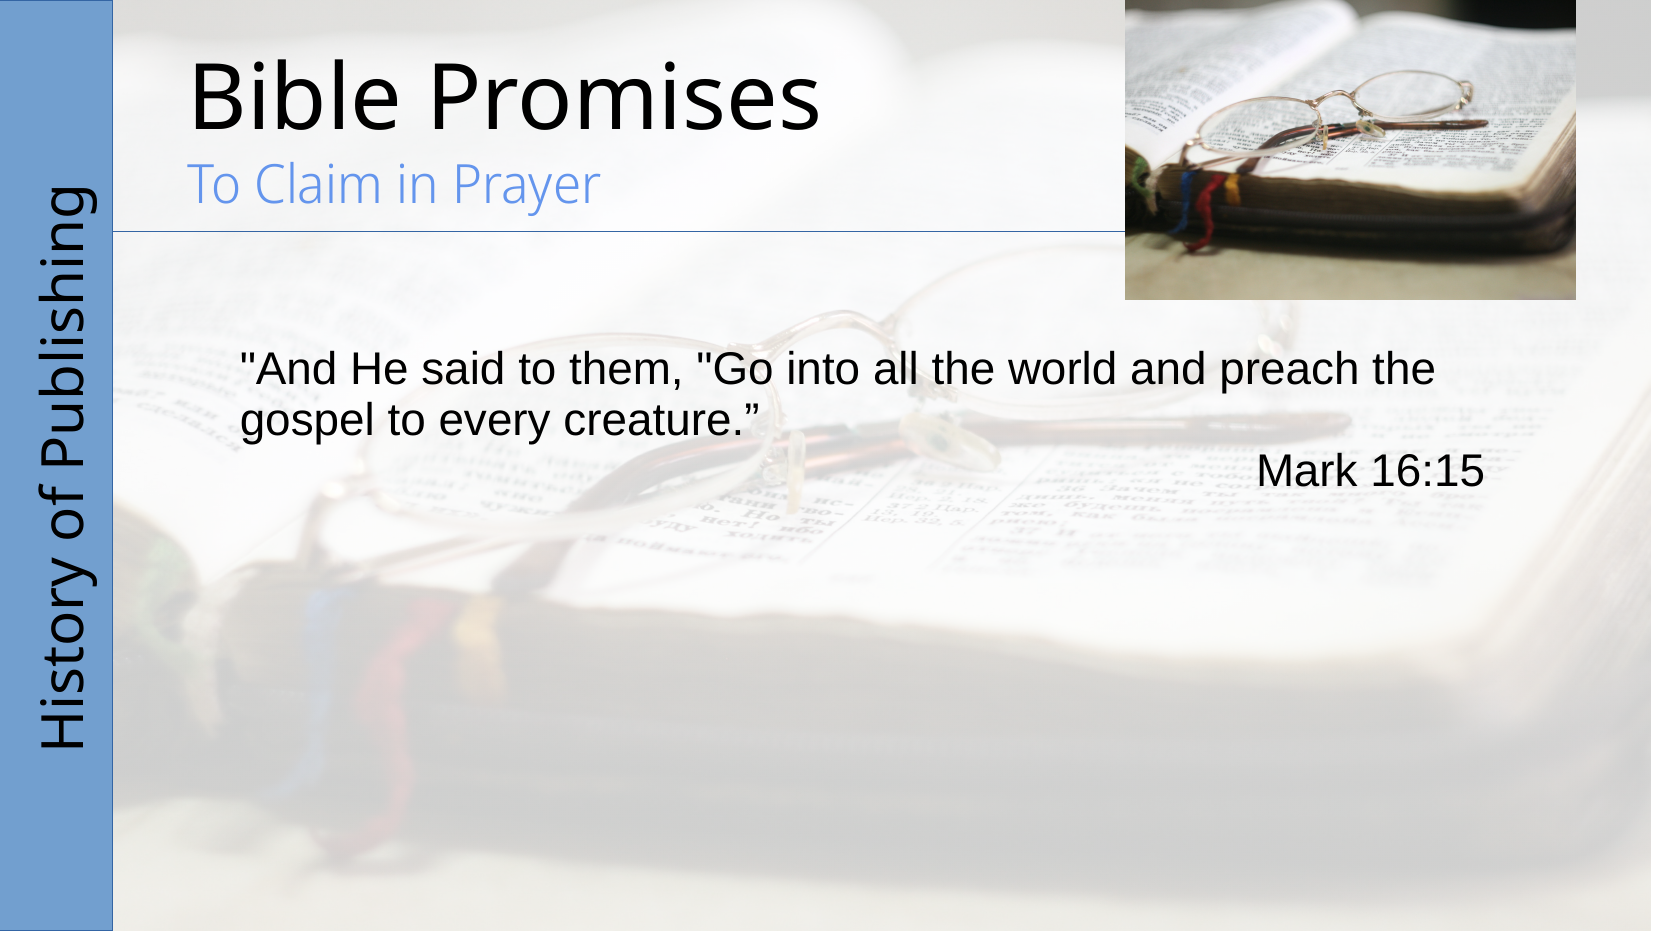

# Bible Promises
To Claim in Prayer
"And He said to them, "Go into all the world and preach the gospel to every creature.”
Mark 16:15
History of Publishing